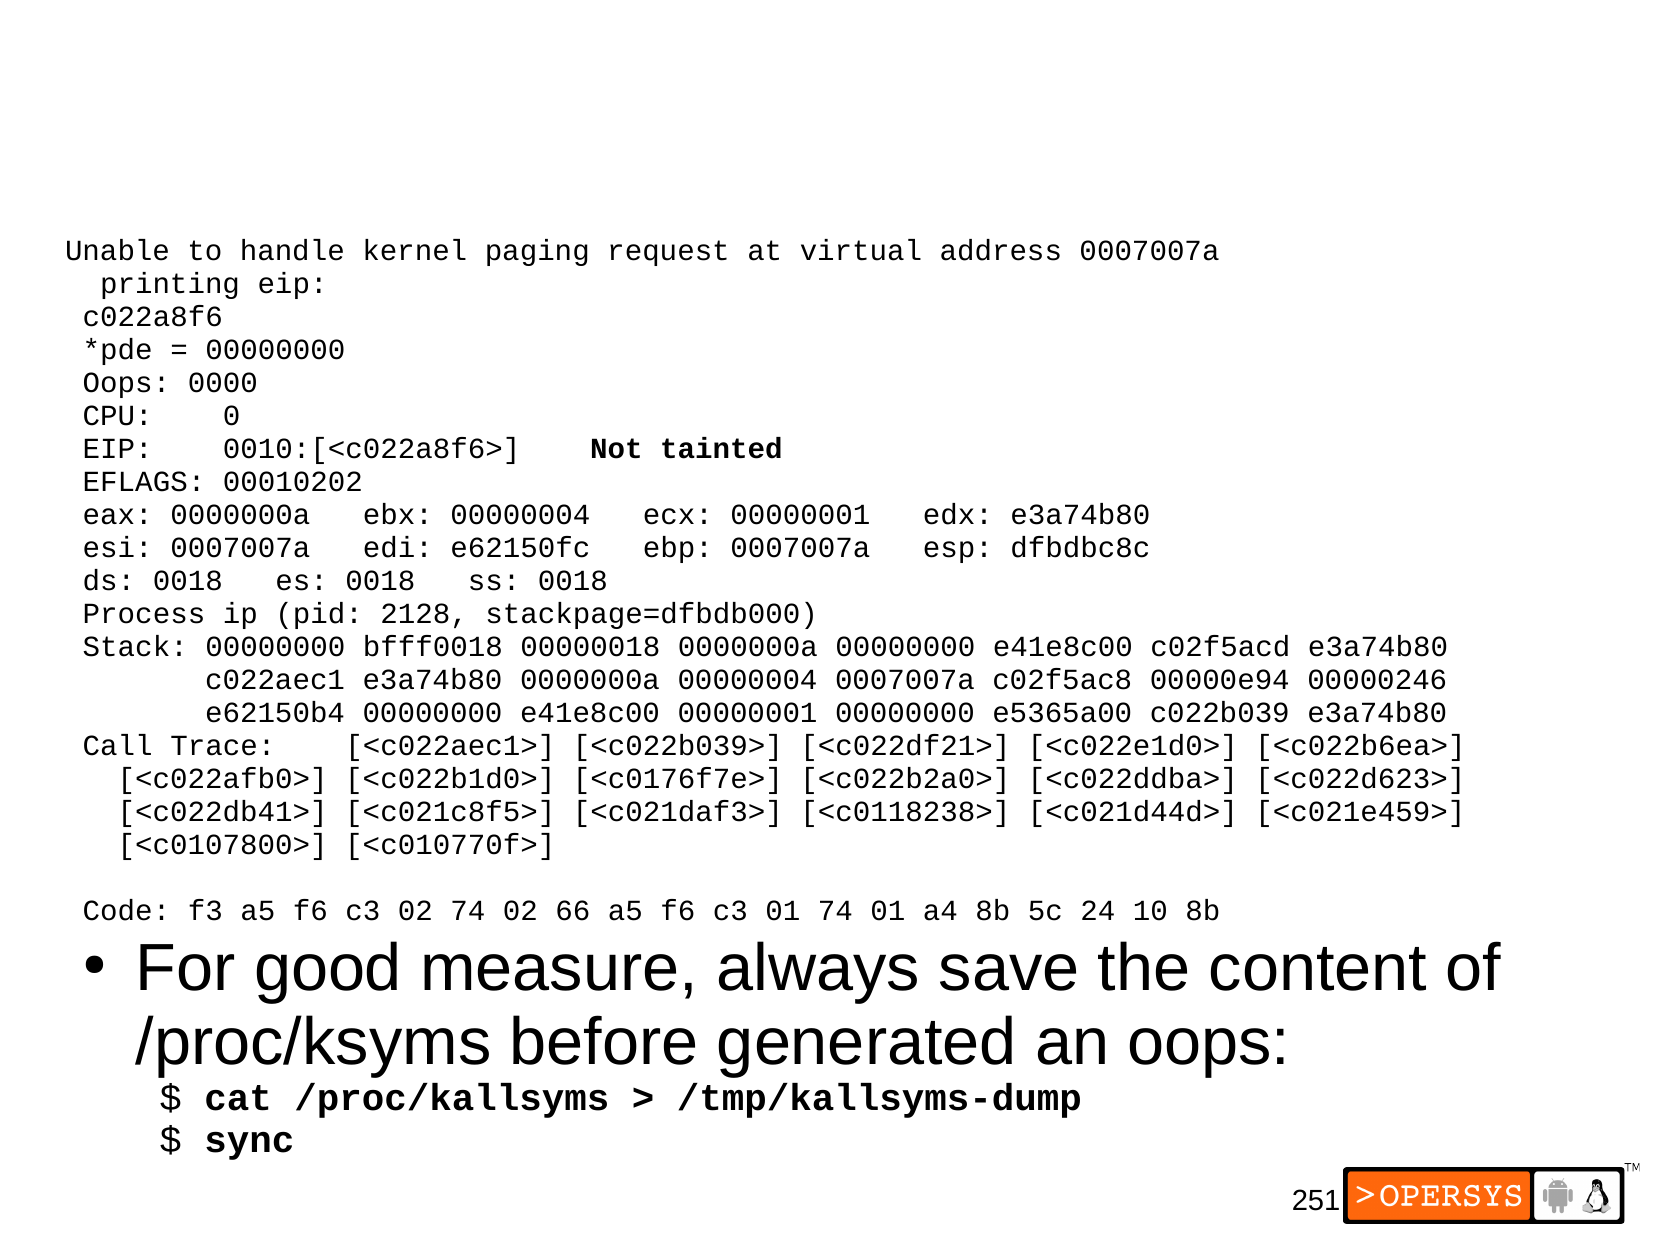

# Unable to handle kernel paging request at virtual address 0007007a
 printing eip:
c022a8f6
*pde = 00000000
Oops: 0000
CPU: 0
EIP: 0010:[<c022a8f6>] Not tainted
EFLAGS: 00010202
eax: 0000000a ebx: 00000004 ecx: 00000001 edx: e3a74b80
esi: 0007007a edi: e62150fc ebp: 0007007a esp: dfbdbc8c
ds: 0018 es: 0018 ss: 0018
Process ip (pid: 2128, stackpage=dfbdb000)
Stack: 00000000 bfff0018 00000018 0000000a 00000000 e41e8c00 c02f5acd e3a74b80
 c022aec1 e3a74b80 0000000a 00000004 0007007a c02f5ac8 00000e94 00000246
 e62150b4 00000000 e41e8c00 00000001 00000000 e5365a00 c022b039 e3a74b80
Call Trace: [<c022aec1>] [<c022b039>] [<c022df21>] [<c022e1d0>] [<c022b6ea>]
 [<c022afb0>] [<c022b1d0>] [<c0176f7e>] [<c022b2a0>] [<c022ddba>] [<c022d623>]
 [<c022db41>] [<c021c8f5>] [<c021daf3>] [<c0118238>] [<c021d44d>] [<c021e459>]
 [<c0107800>] [<c010770f>]
Code: f3 a5 f6 c3 02 74 02 66 a5 f6 c3 01 74 01 a4 8b 5c 24 10 8b
For good measure, always save the content of /proc/ksyms before generated an oops:
$ cat /proc/kallsyms > /tmp/kallsyms-dump
$ sync